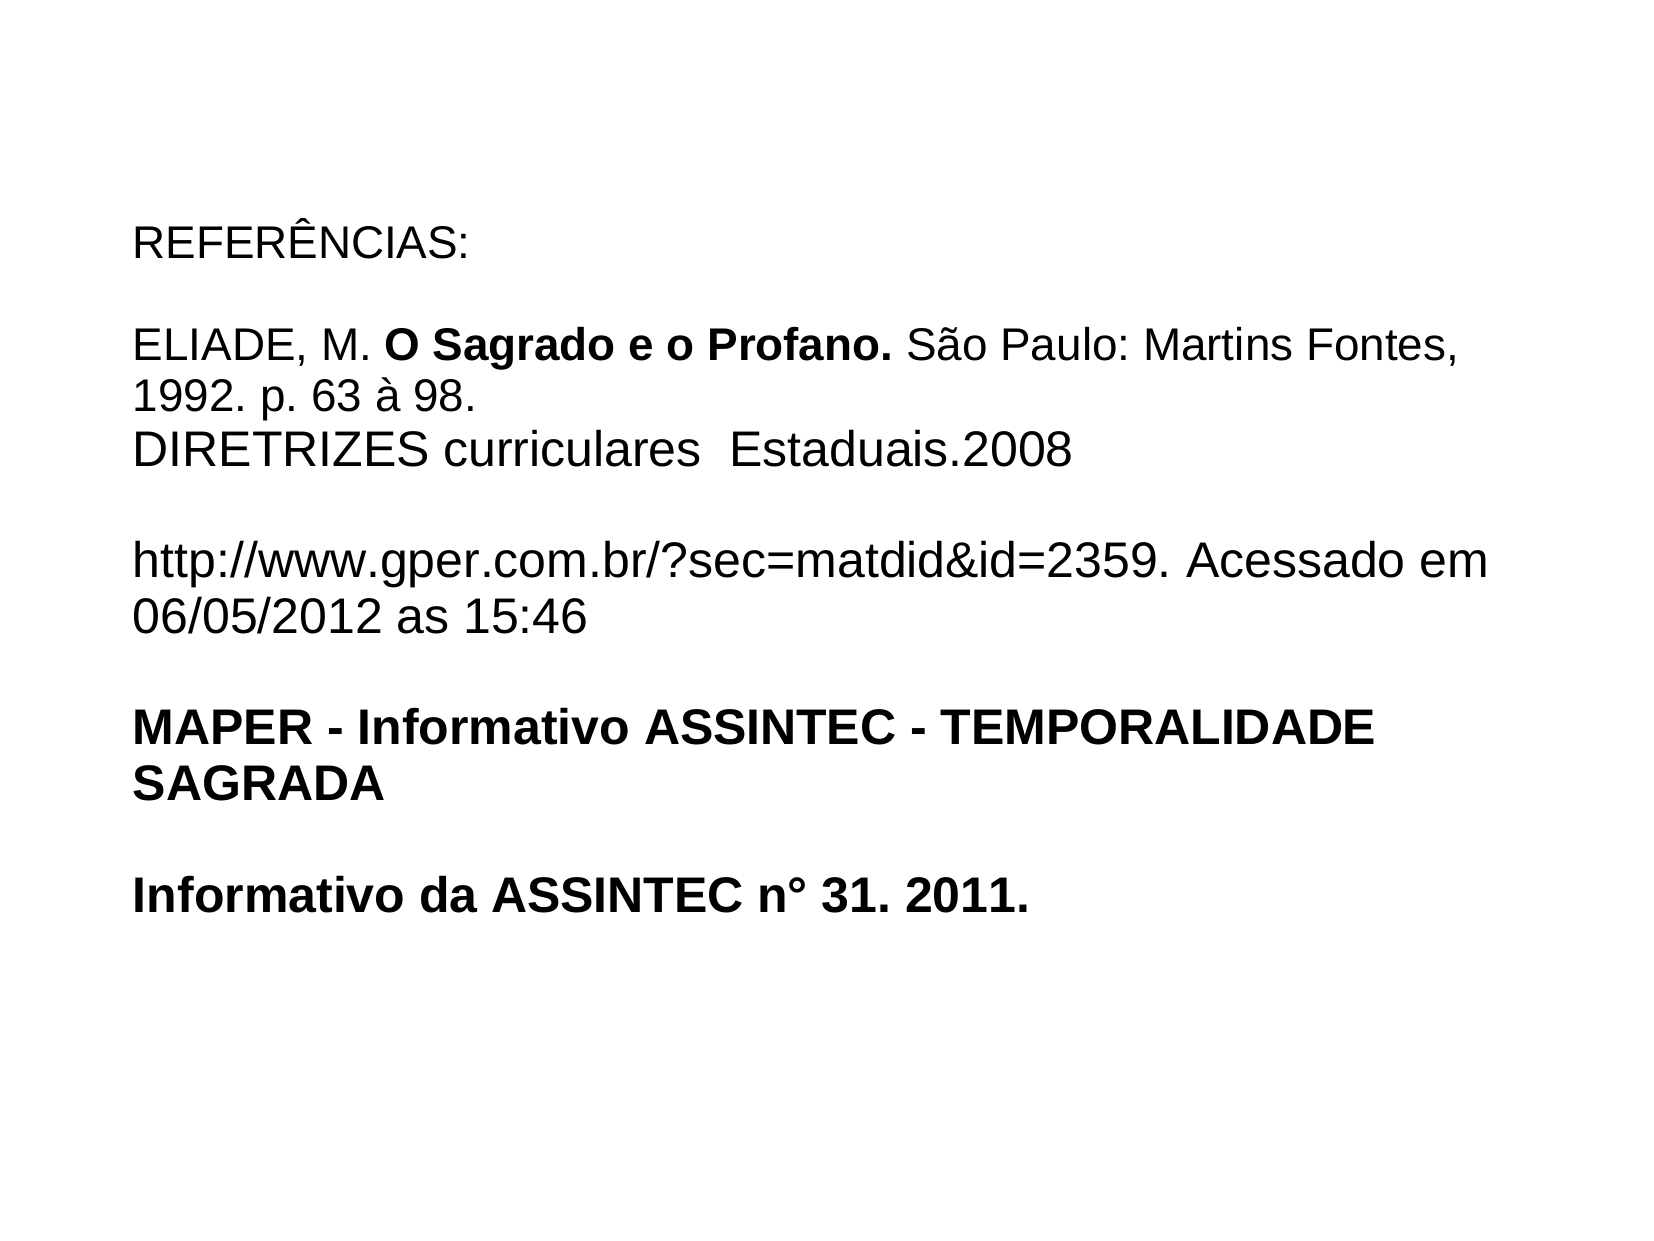

REFERÊNCIAS:
ELIADE, M. O Sagrado e o Profano. São Paulo: Martins Fontes, 1992. p. 63 à 98.
DIRETRIZES curriculares Estaduais.2008
http://www.gper.com.br/?sec=matdid&id=2359. Acessado em 06/05/2012 as 15:46
MAPER - Informativo ASSINTEC - TEMPORALIDADE SAGRADA
Informativo da ASSINTEC n° 31. 2011.